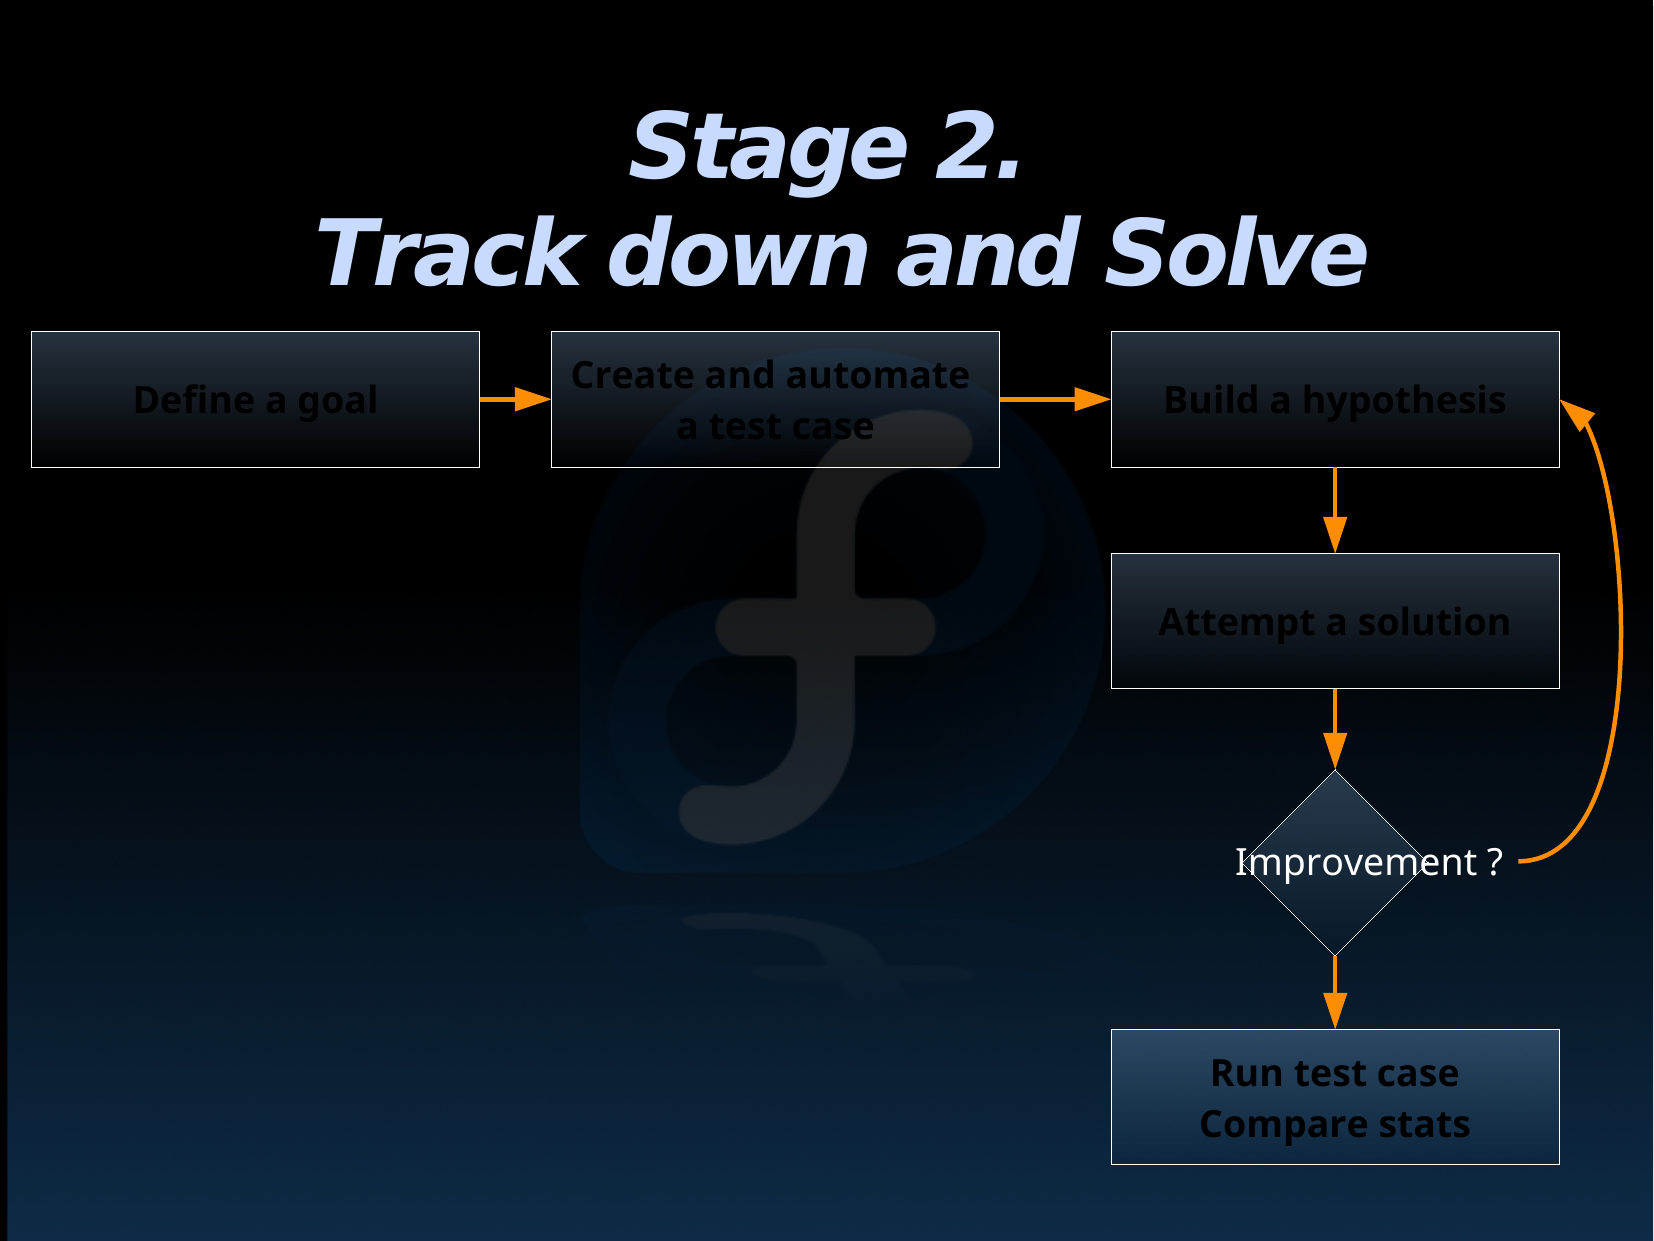

# Stage 2. Track down and Solve
Define a goal
Create and automate
a test case
Build a hypothesis
Attempt a solution
Improvement ?
Run test case
Compare stats